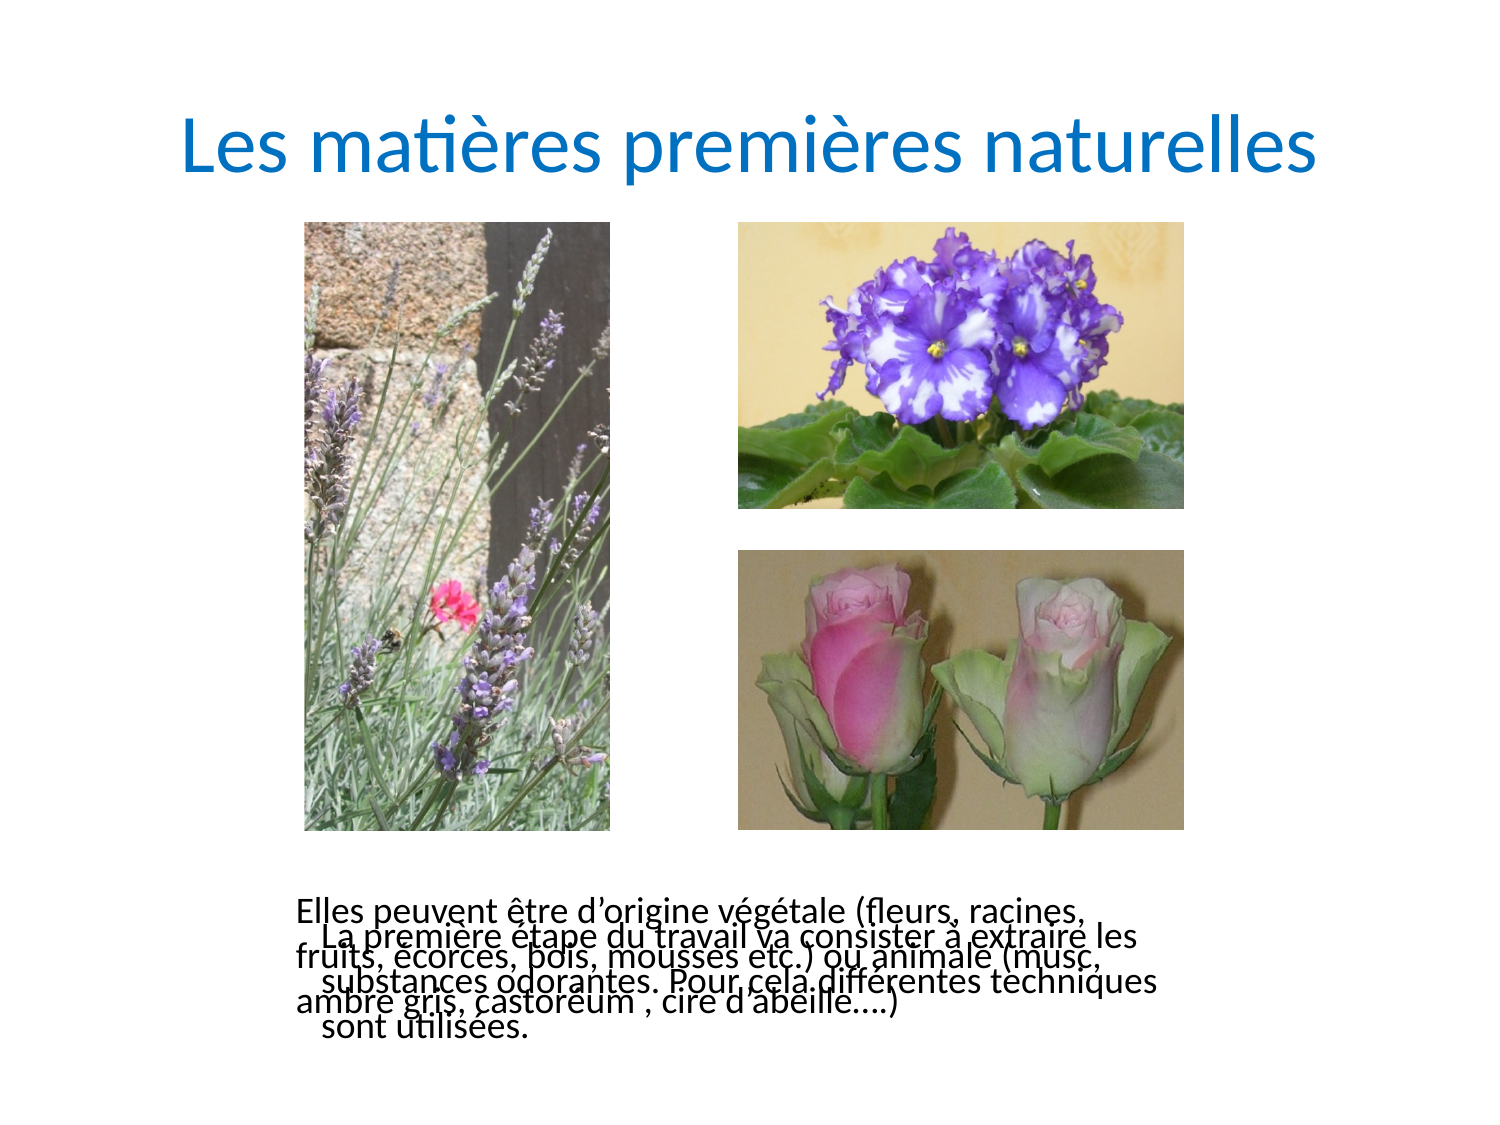

# Les matières premières naturelles
Elles peuvent être d’origine végétale (fleurs, racines, fruits, écorces, bois, mousses etc.) ou animale (musc, ambre gris, castoréum , cire d’abeille….)
La première étape du travail va consister à extraire les substances odorantes. Pour cela différentes techniques sont utilisées.